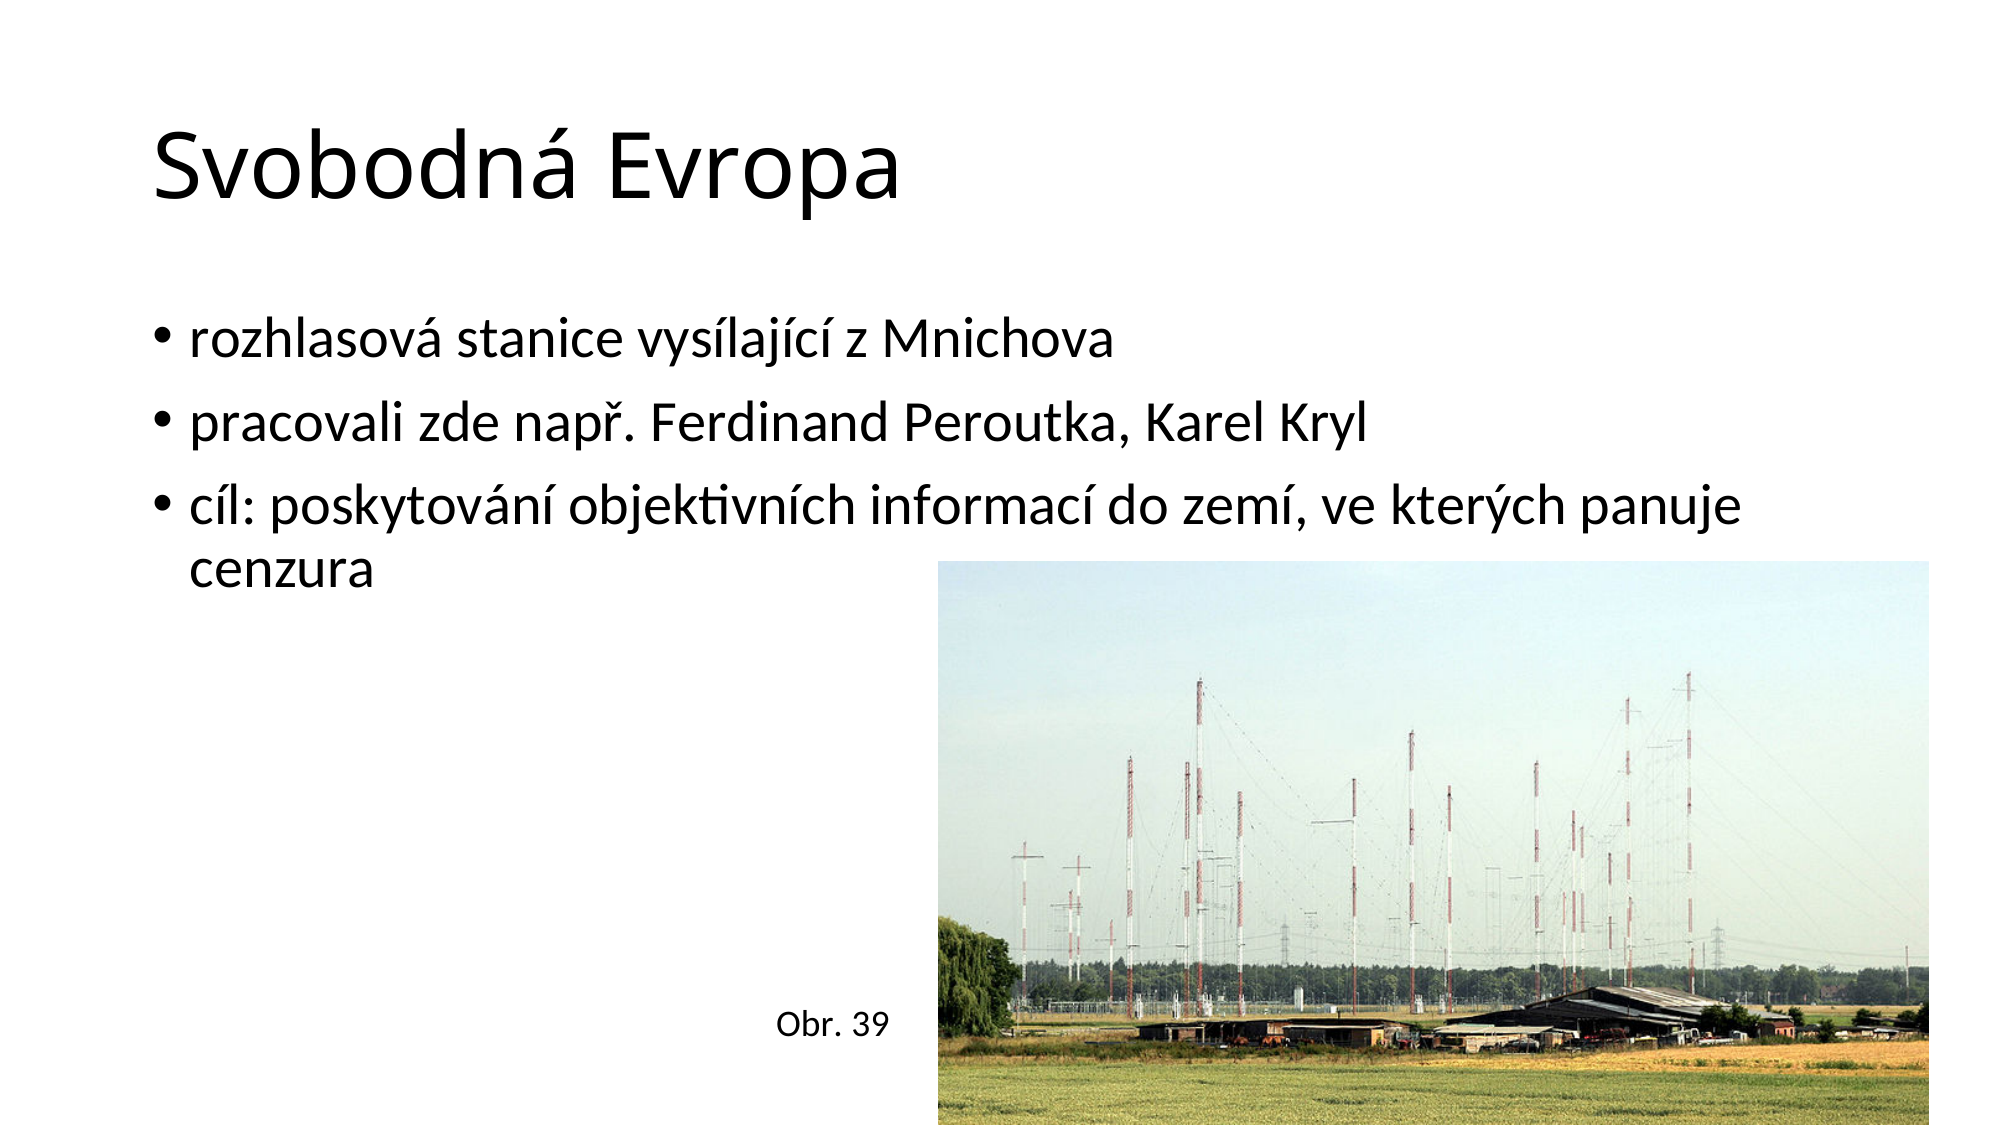

# Svobodná Evropa
rozhlasová stanice vysílající z Mnichova
pracovali zde např. Ferdinand Peroutka, Karel Kryl
cíl: poskytování objektivních informací do zemí, ve kterých panuje cenzura
Obr. 39